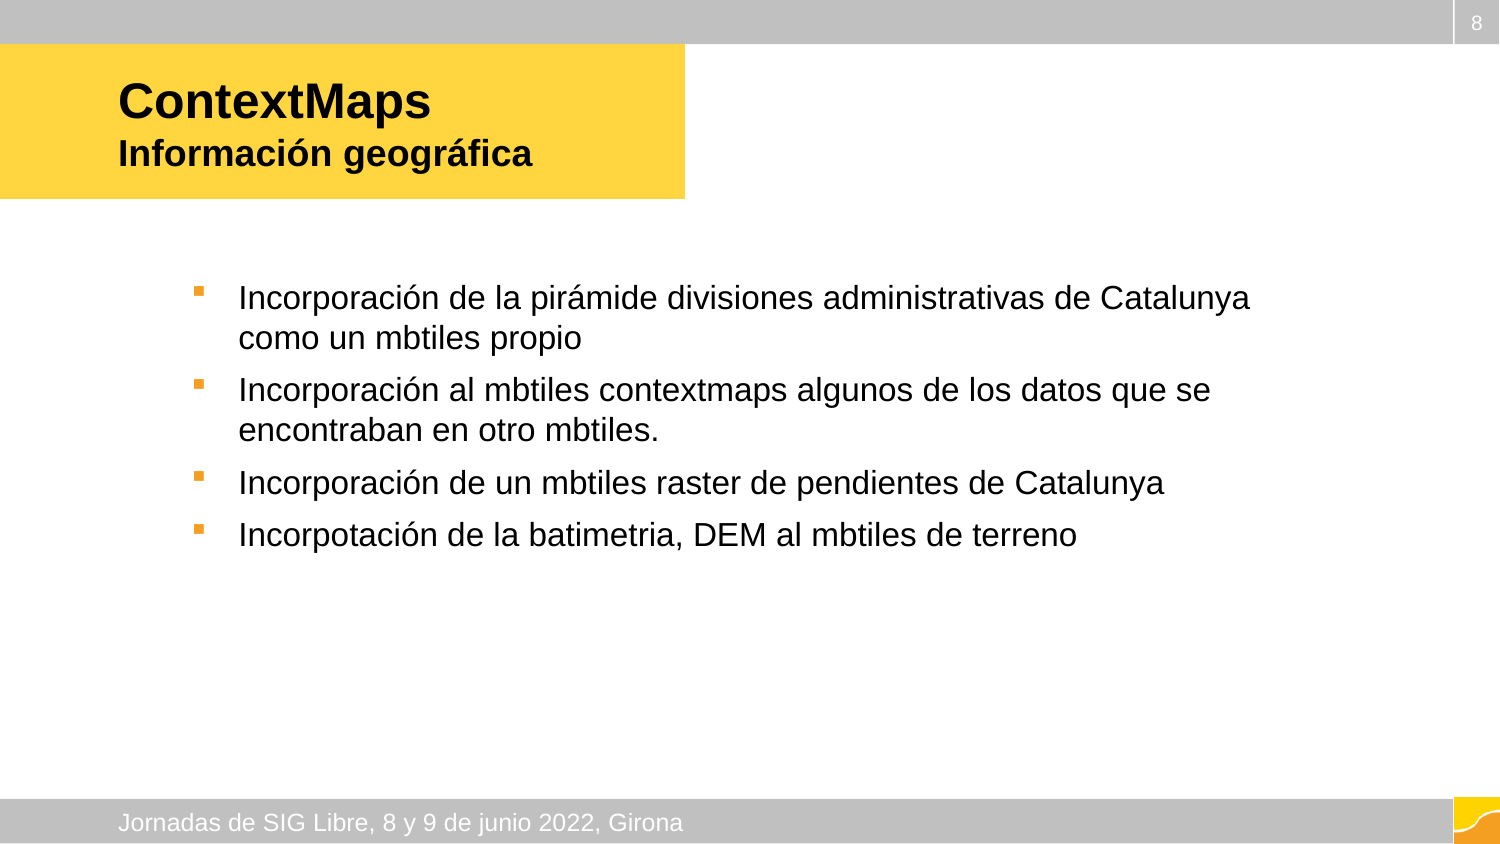

# ContextMaps Información geográfica
Incorporación de la pirámide divisiones administrativas de Catalunya como un mbtiles propio
Incorporación al mbtiles contextmaps algunos de los datos que se encontraban en otro mbtiles.
Incorporación de un mbtiles raster de pendientes de Catalunya
Incorpotación de la batimetria, DEM al mbtiles de terreno
Jornadas de SIG Libre, 8 y 9 de junio 2022, Girona